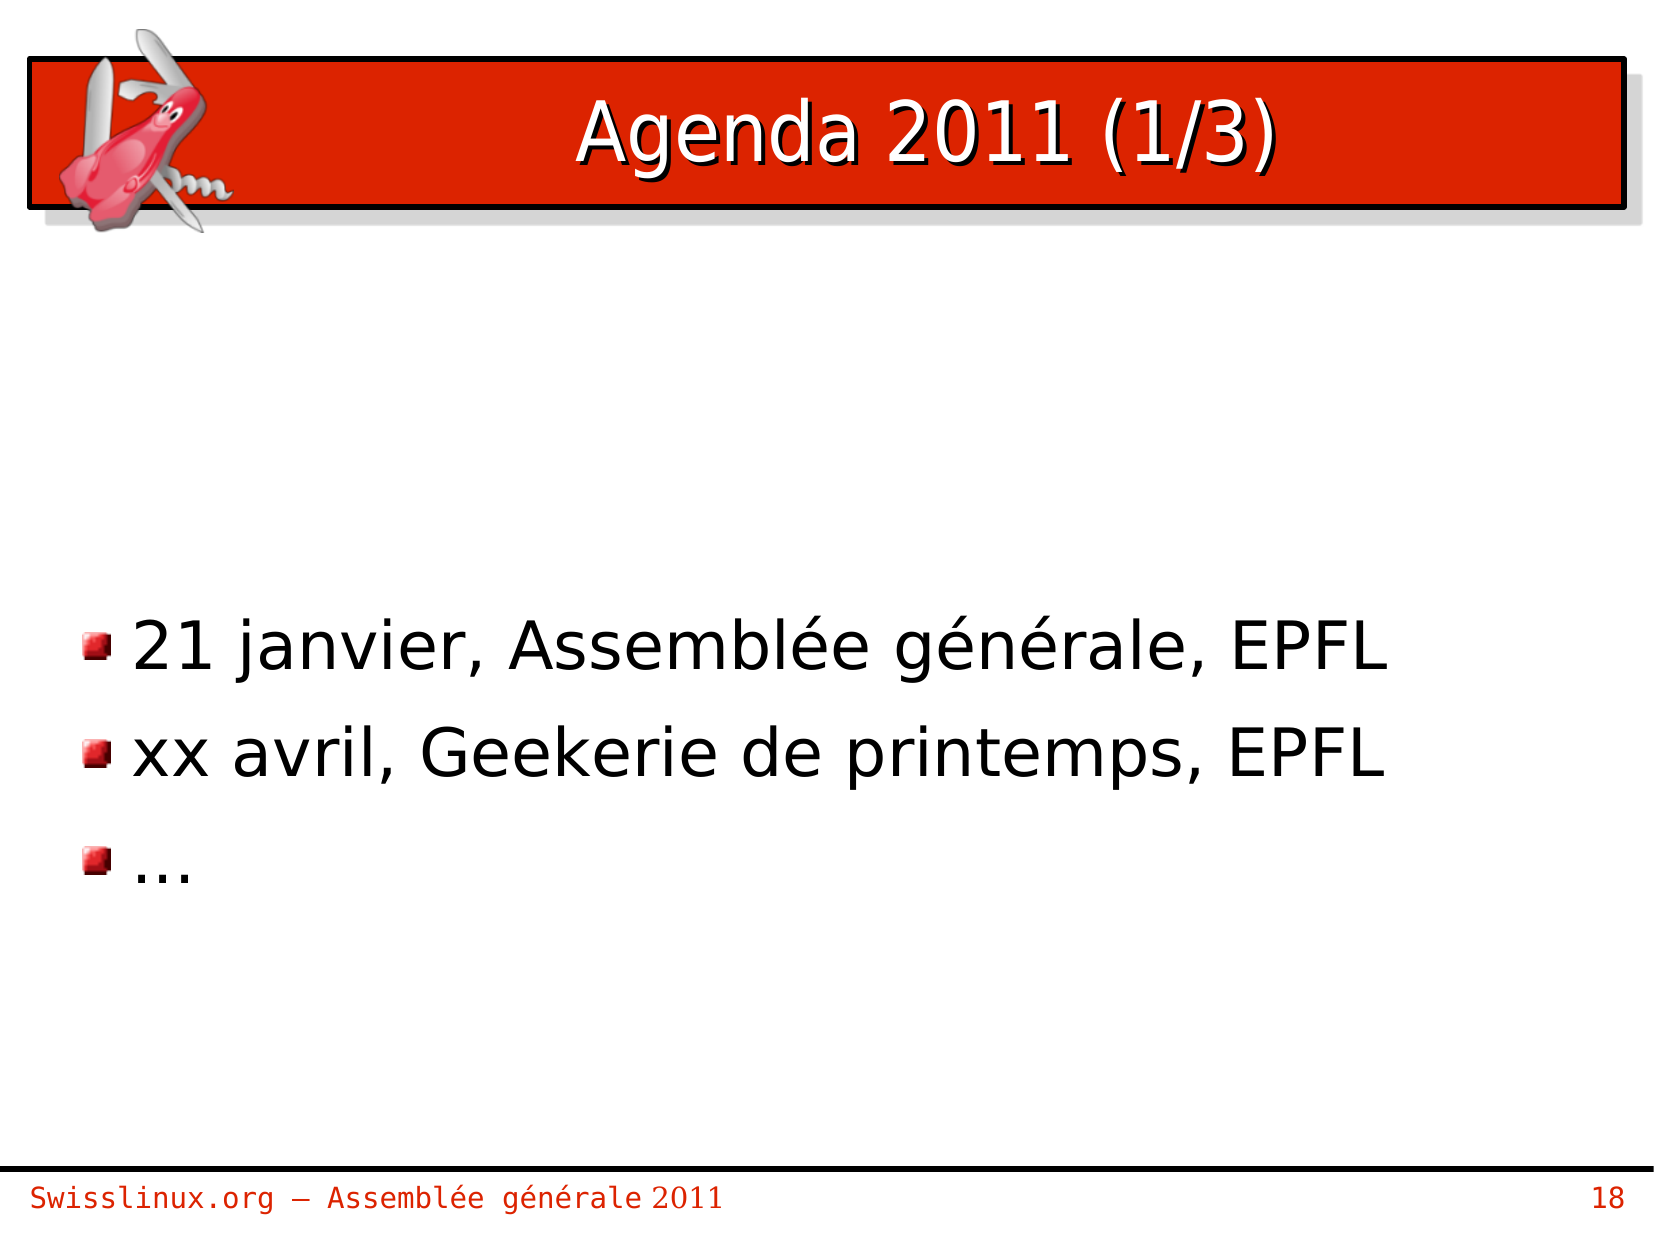

# Agenda 2011 (1/3)
 21 janvier, Assemblée générale, EPFL
 xx avril, Geekerie de printemps, EPFL
 ...
26 Janvier 2007
18